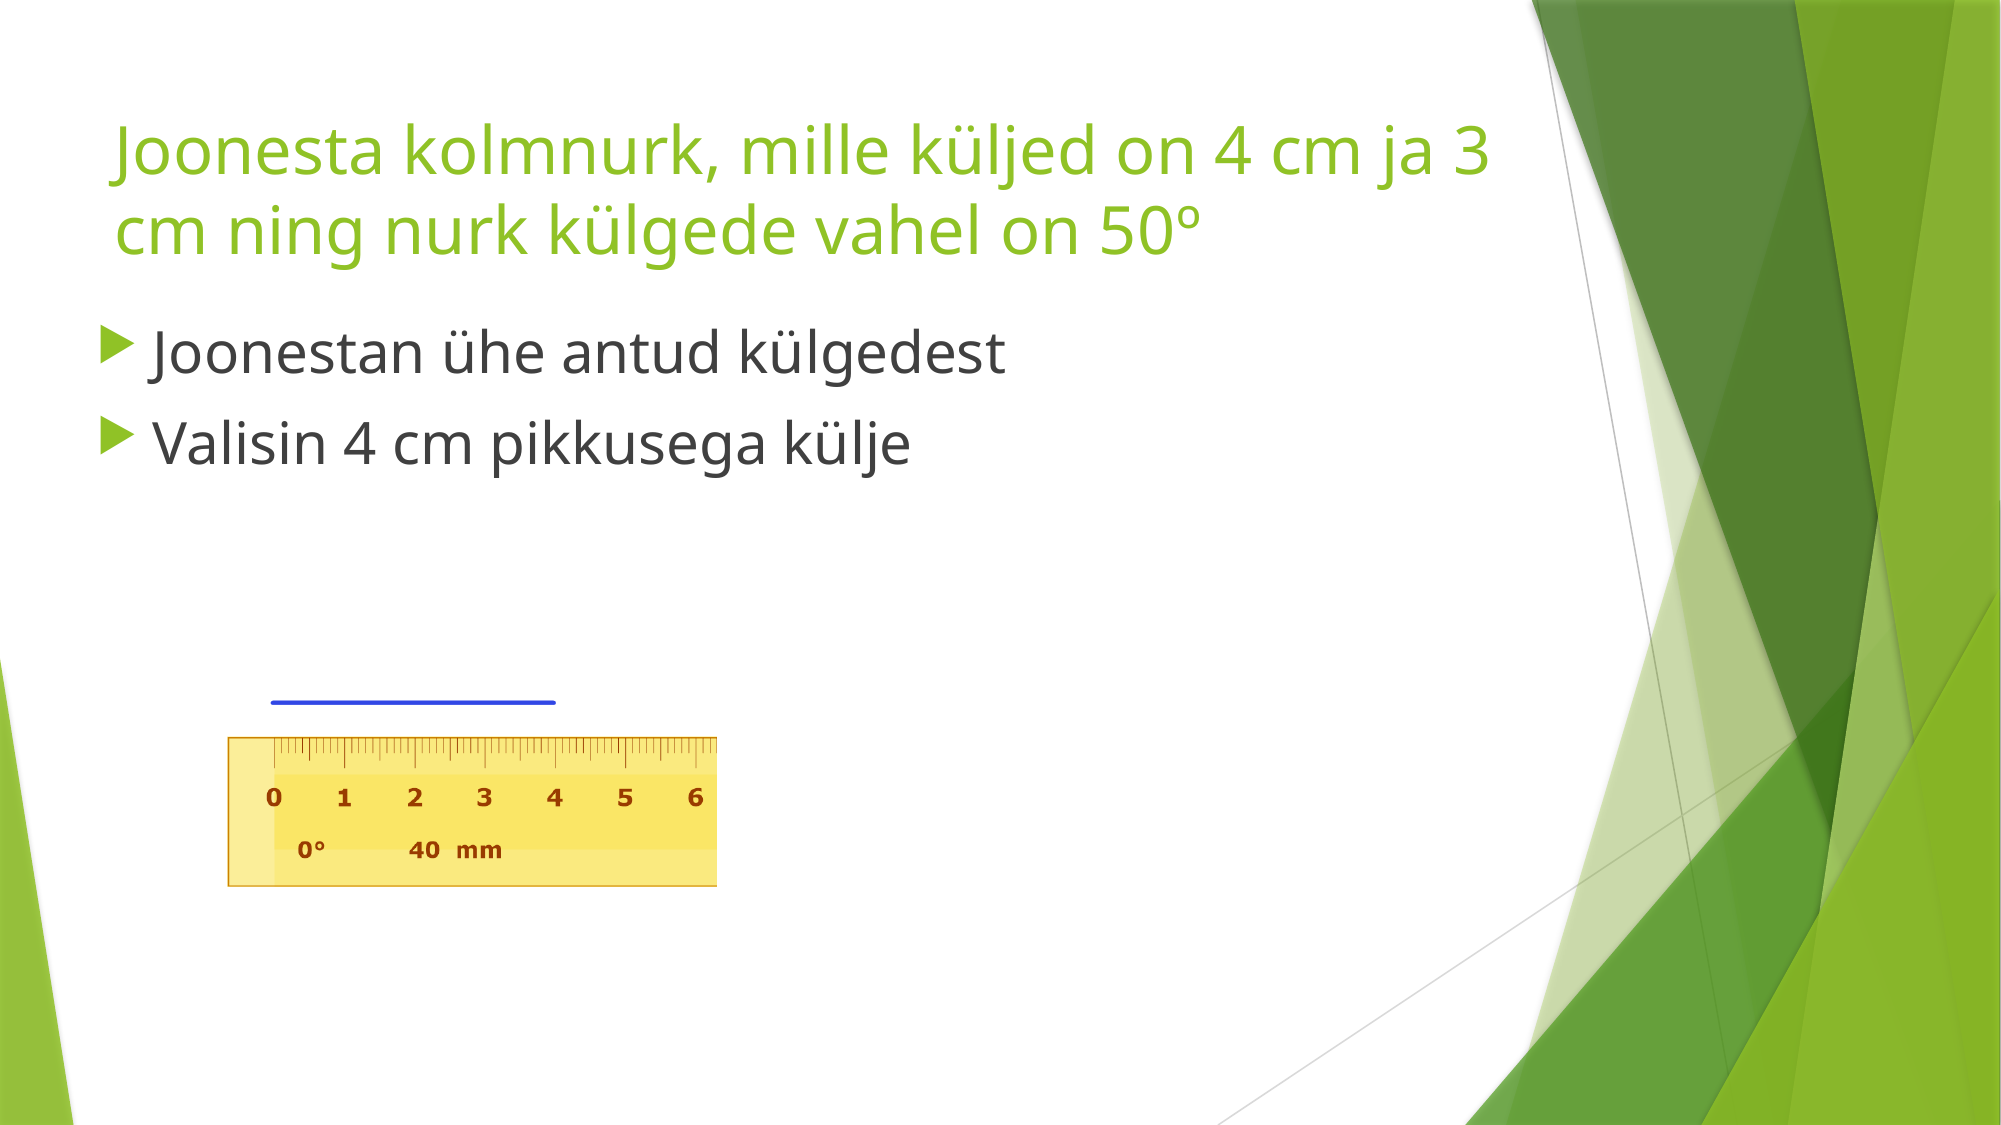

# Joonesta kolmnurk, mille küljed on 4 cm ja 3 cm ning nurk külgede vahel on 50º
Joonestan ühe antud külgedest
Valisin 4 cm pikkusega külje